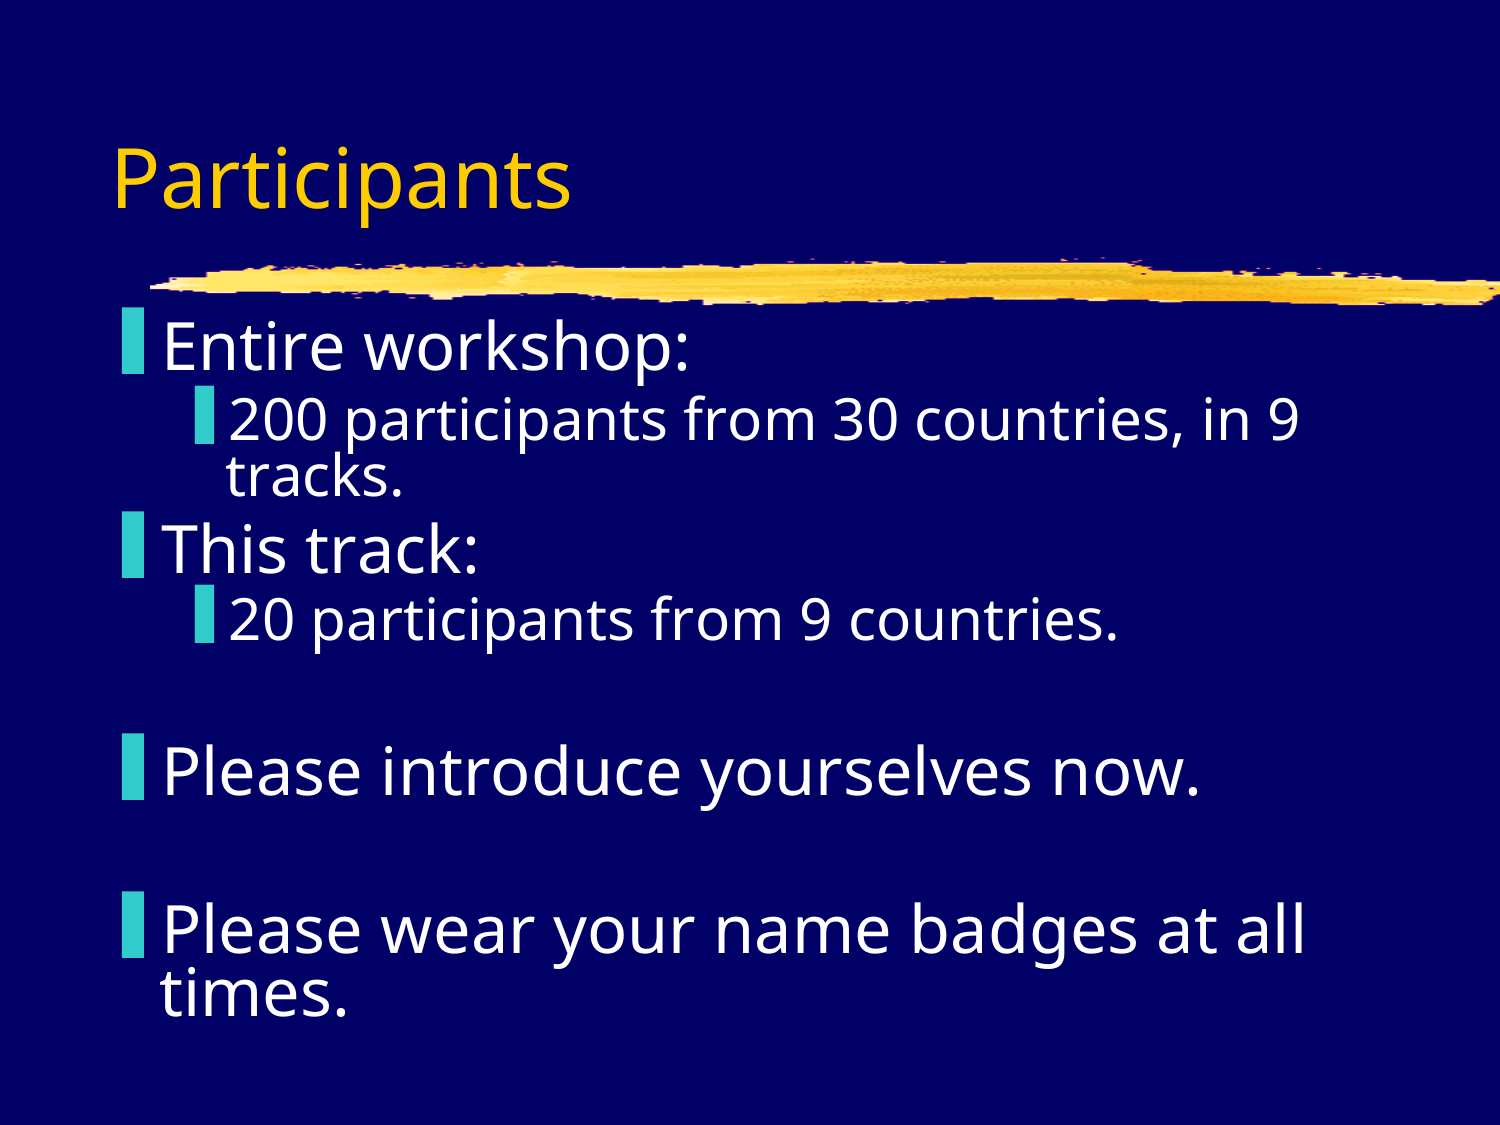

# Participants
Entire workshop:
200 participants from 30 countries, in 9 tracks.
This track:
20 participants from 9 countries.
Please introduce yourselves now.
Please wear your name badges at all times.